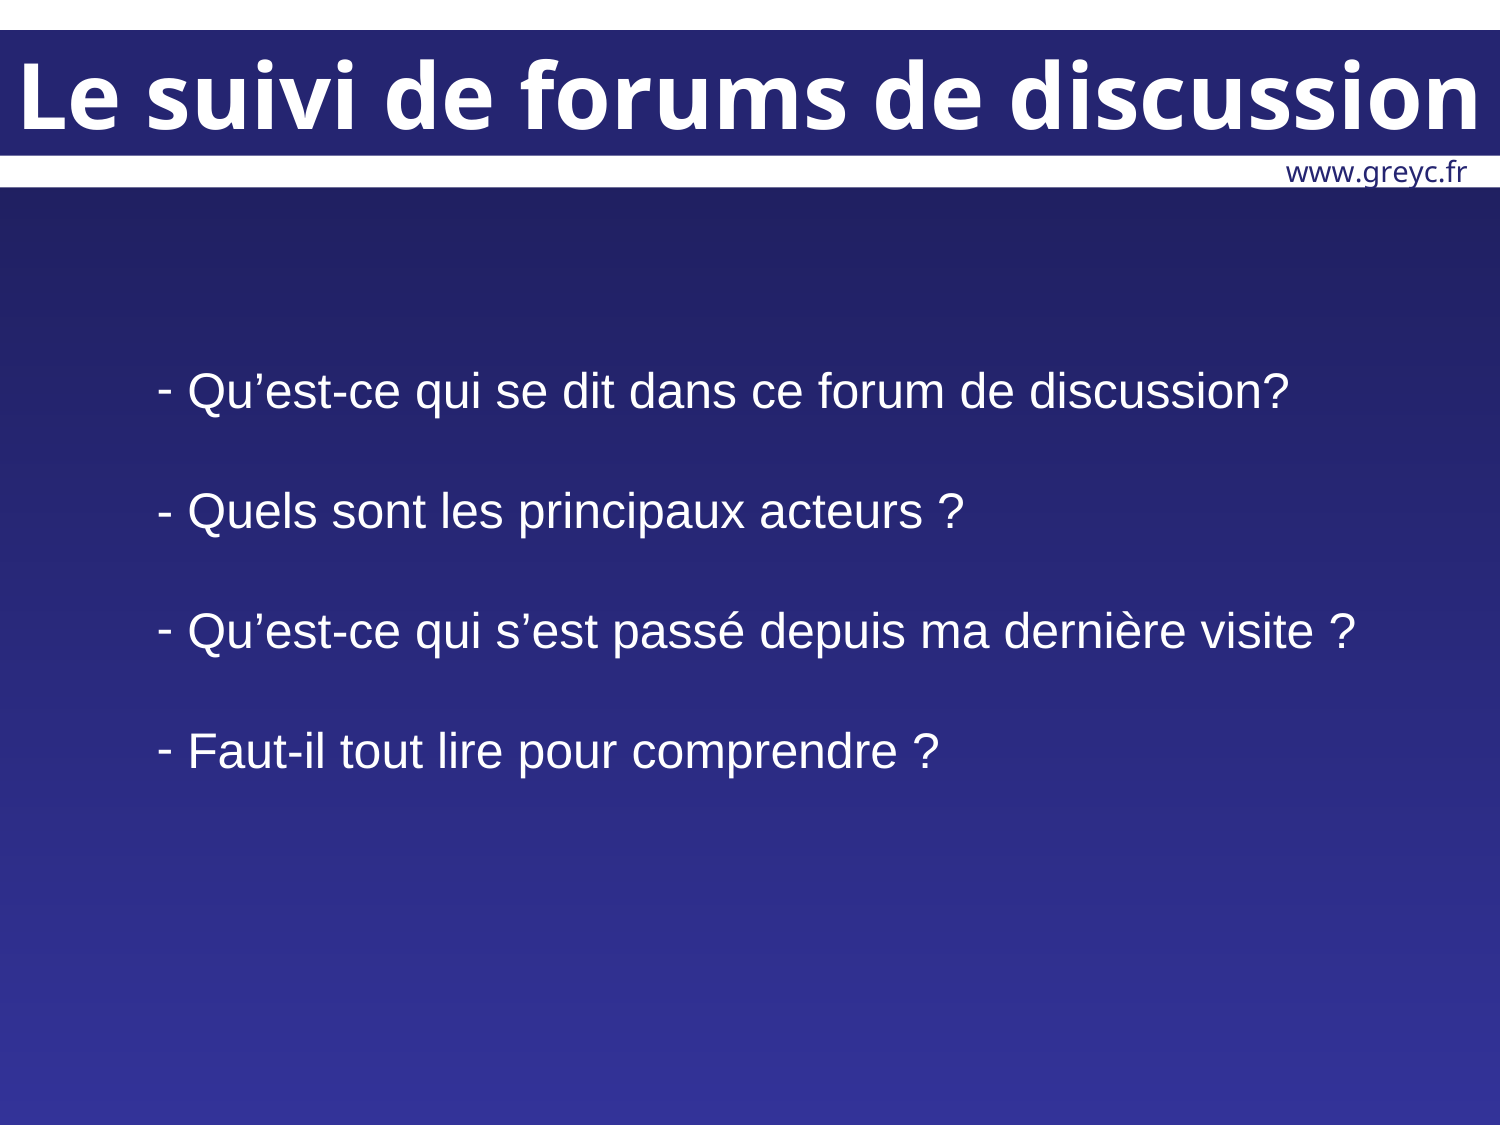

Le suivi de forums de discussion
www.greyc.fr
 Qu’est-ce qui se dit dans ce forum de discussion?
- Quels sont les principaux acteurs ?
 Qu’est-ce qui s’est passé depuis ma dernière visite ?
 Faut-il tout lire pour comprendre ?